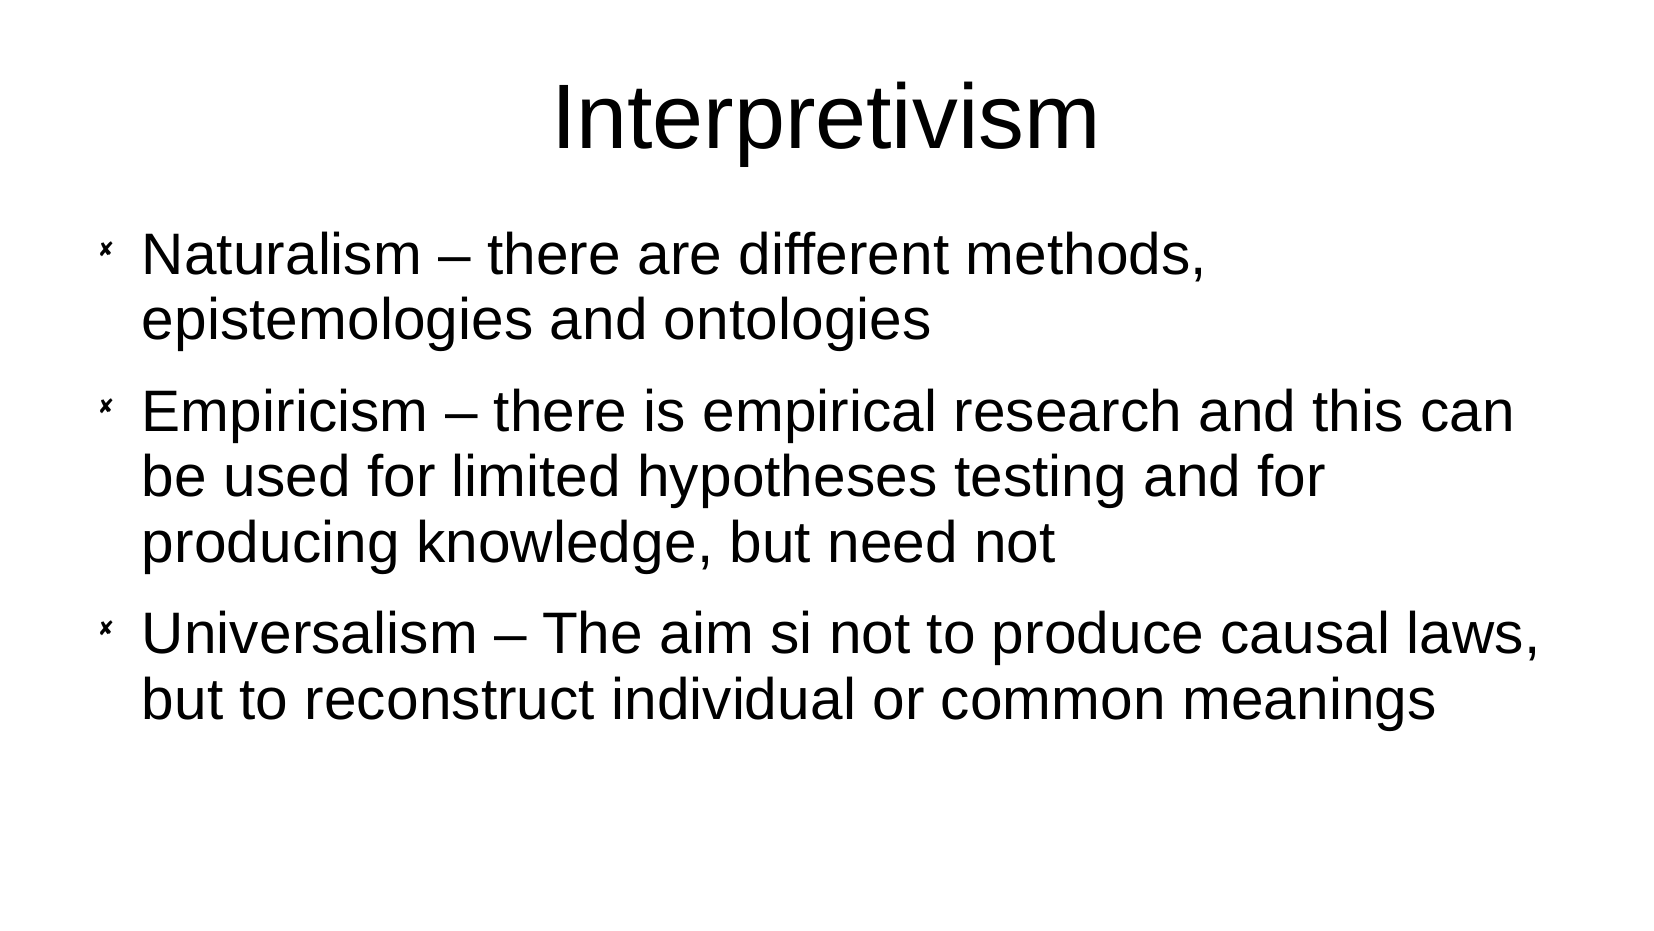

# Interpretivism
Naturalism – there are different methods, epistemologies and ontologies
Empiricism – there is empirical research and this can be used for limited hypotheses testing and for producing knowledge, but need not
Universalism – The aim si not to produce causal laws, but to reconstruct individual or common meanings